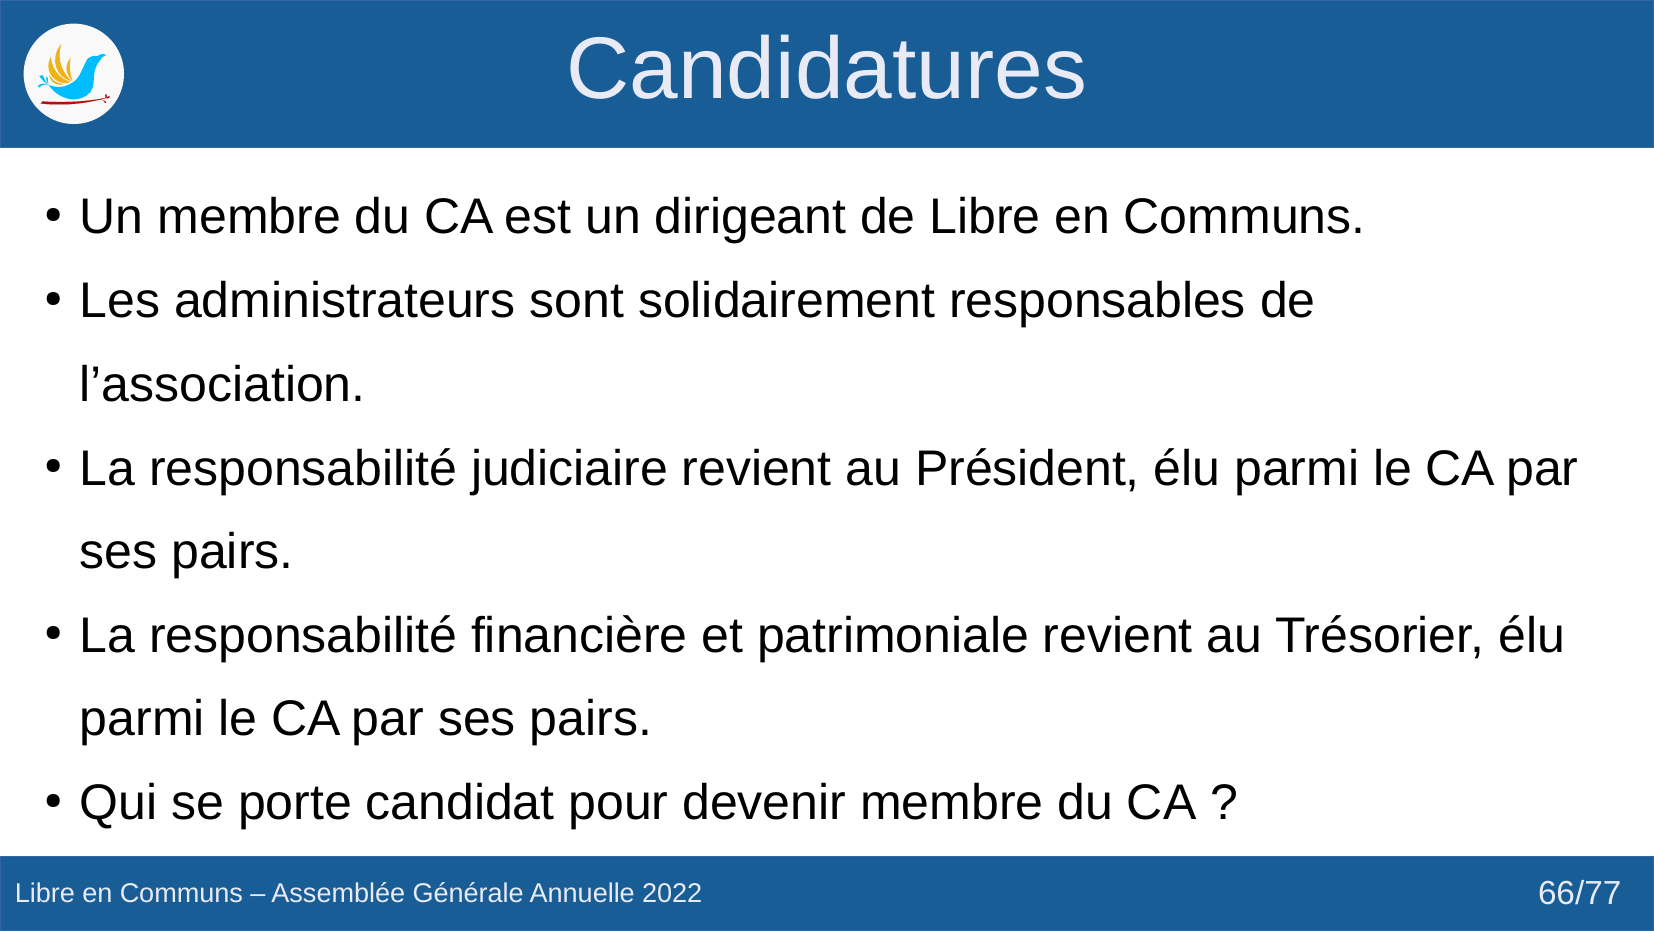

Candidatures
Un membre du CA est un dirigeant de Libre en Communs.
Les administrateurs sont solidairement responsables de l’association.
La responsabilité judiciaire revient au Président, élu parmi le CA par ses pairs.
La responsabilité financière et patrimoniale revient au Trésorier, élu parmi le CA par ses pairs.
Qui se porte candidat pour devenir membre du CA ?
Libre en Communs – Assemblée Générale Annuelle 2022